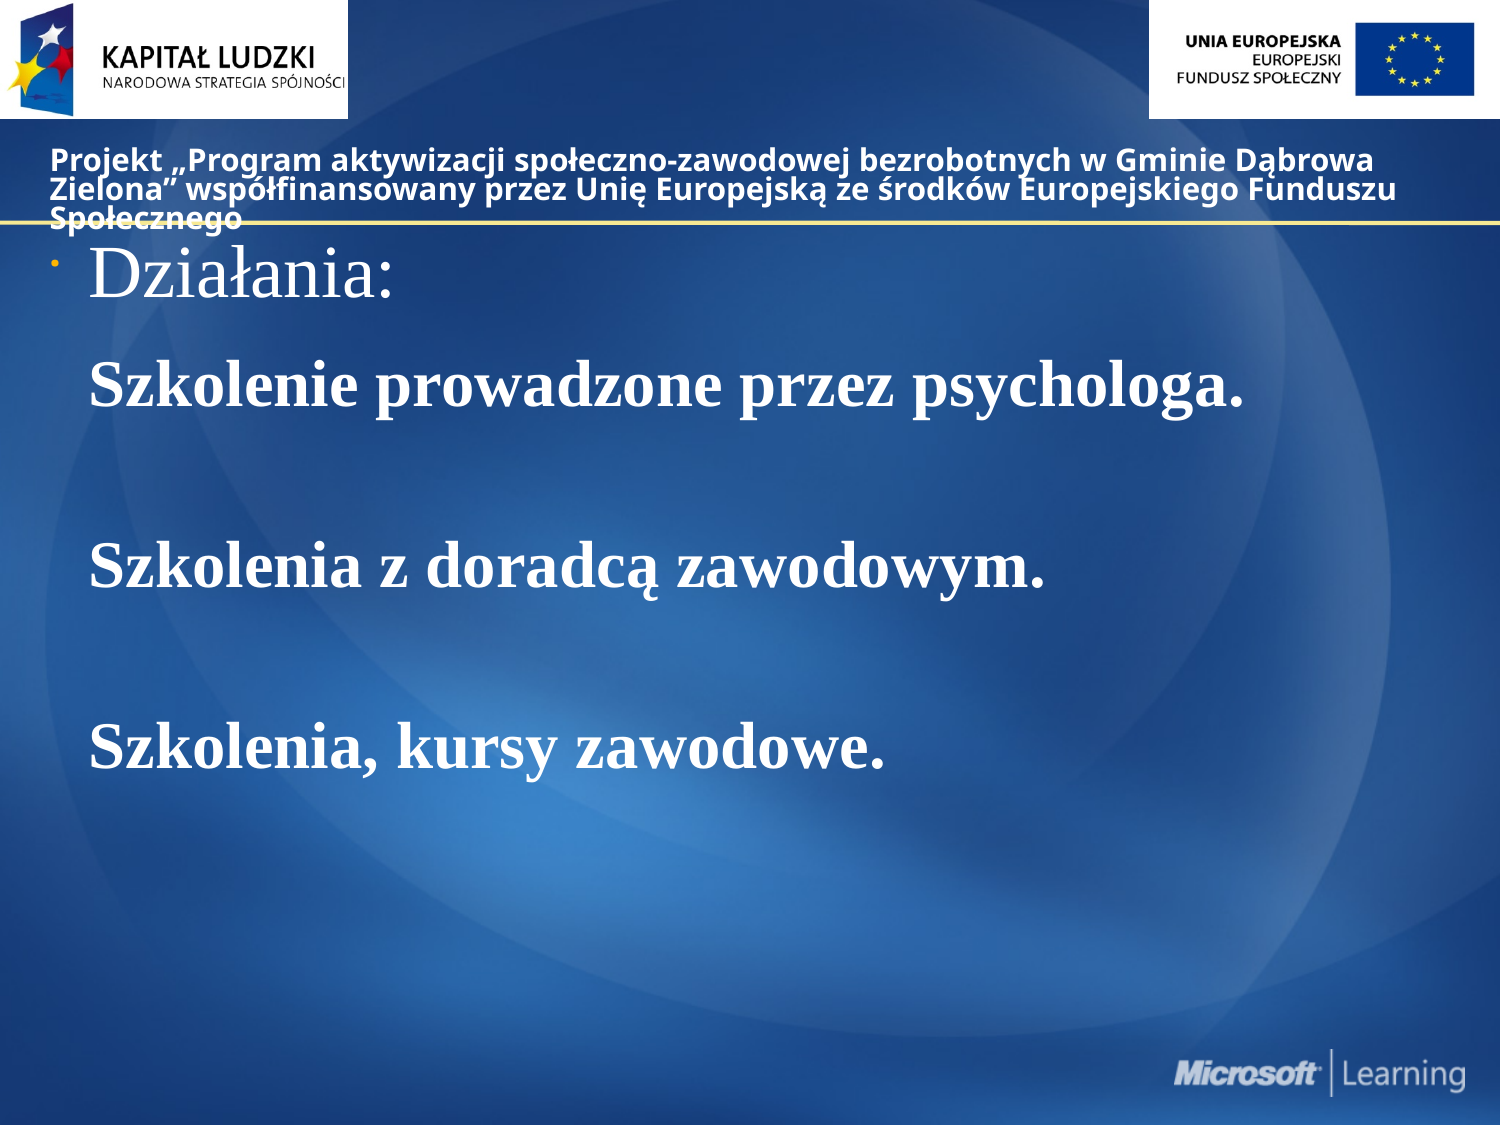

Projekt „Program aktywizacji społeczno-zawodowej bezrobotnych w Gminie Dąbrowa Zielona” współfinansowany przez Unię Europejską ze środków Europejskiego Funduszu Społecznego
.
Działania:
Szkolenie prowadzone przez psychologa.
Szkolenia z doradcą zawodowym.
Szkolenia, kursy zawodowe.